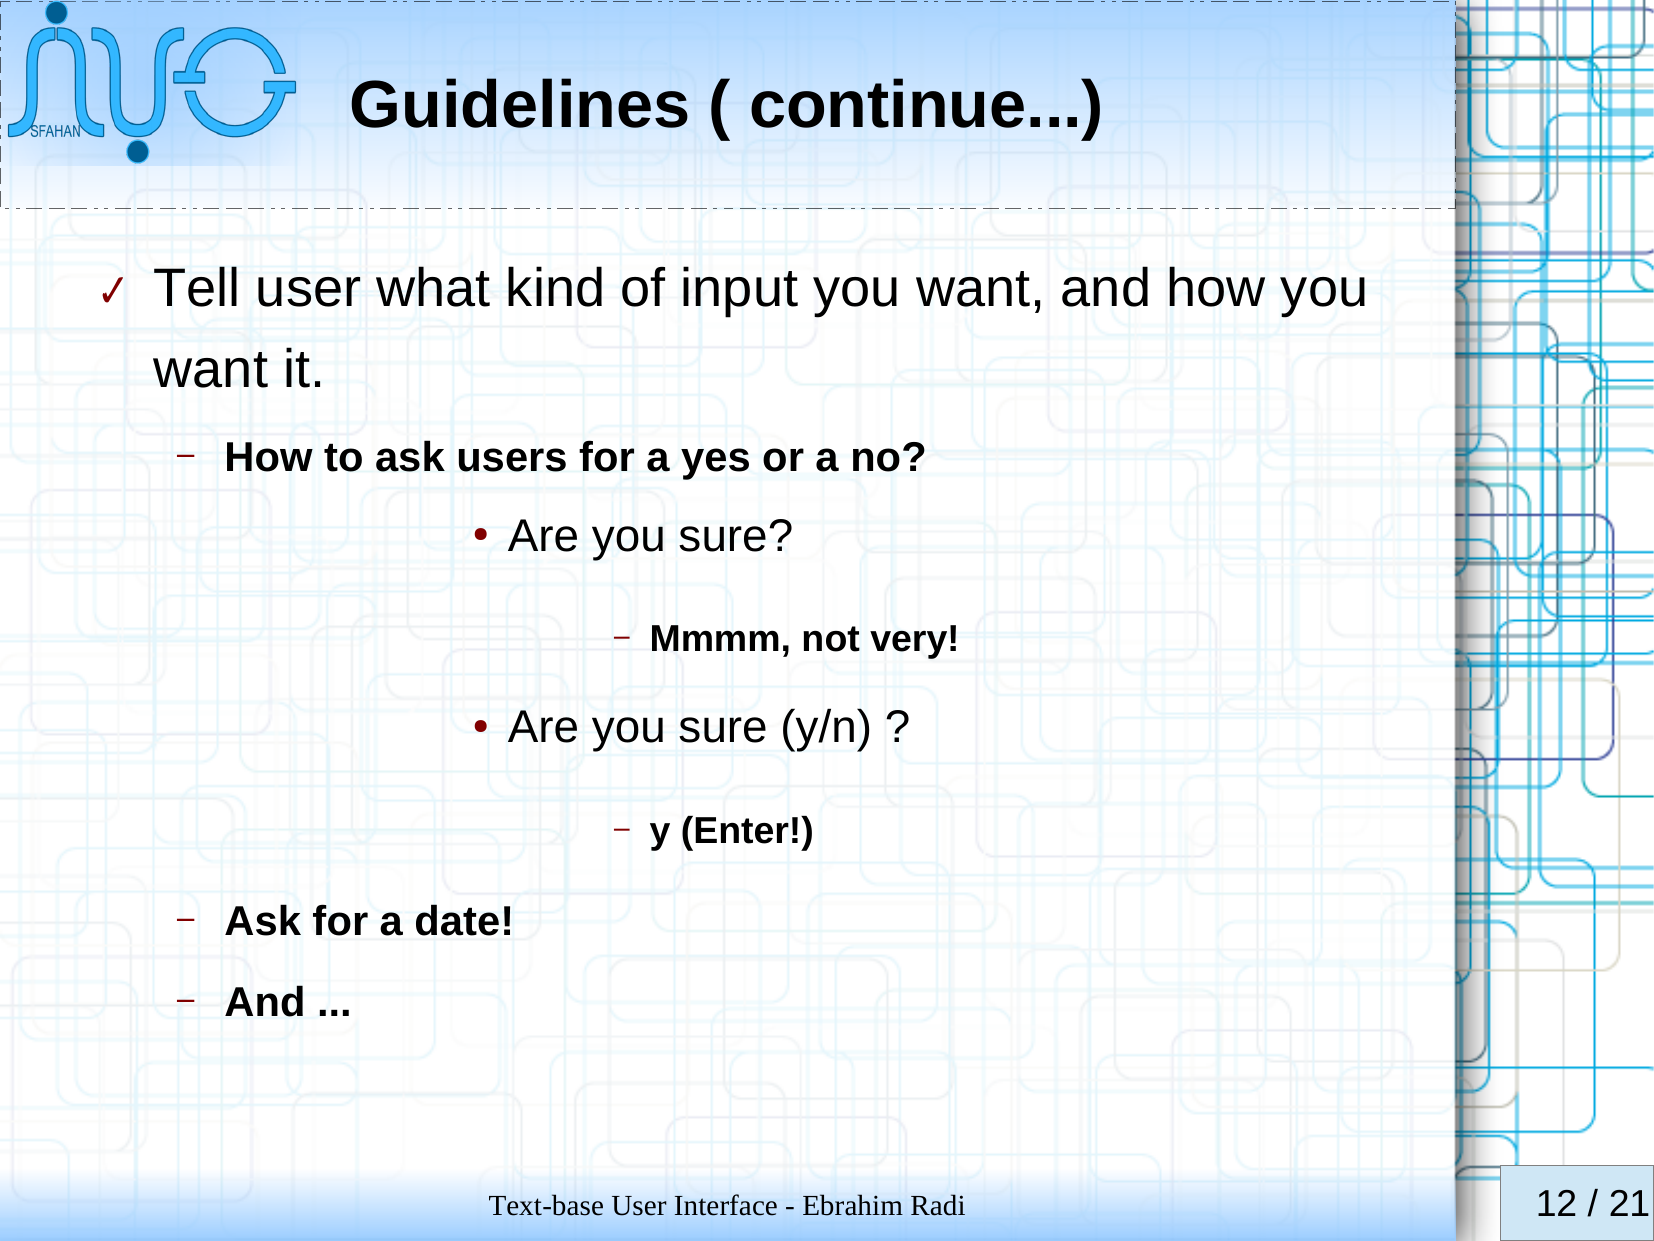

# Guidelines ( continue...)
Tell user what kind of input you want, and how you want it.
How to ask users for a yes or a no?
Are you sure?
Mmmm, not very!
Are you sure (y/n) ?
y (Enter!)
Ask for a date!
And ...
Text-base User Interface - Ebrahim Radi